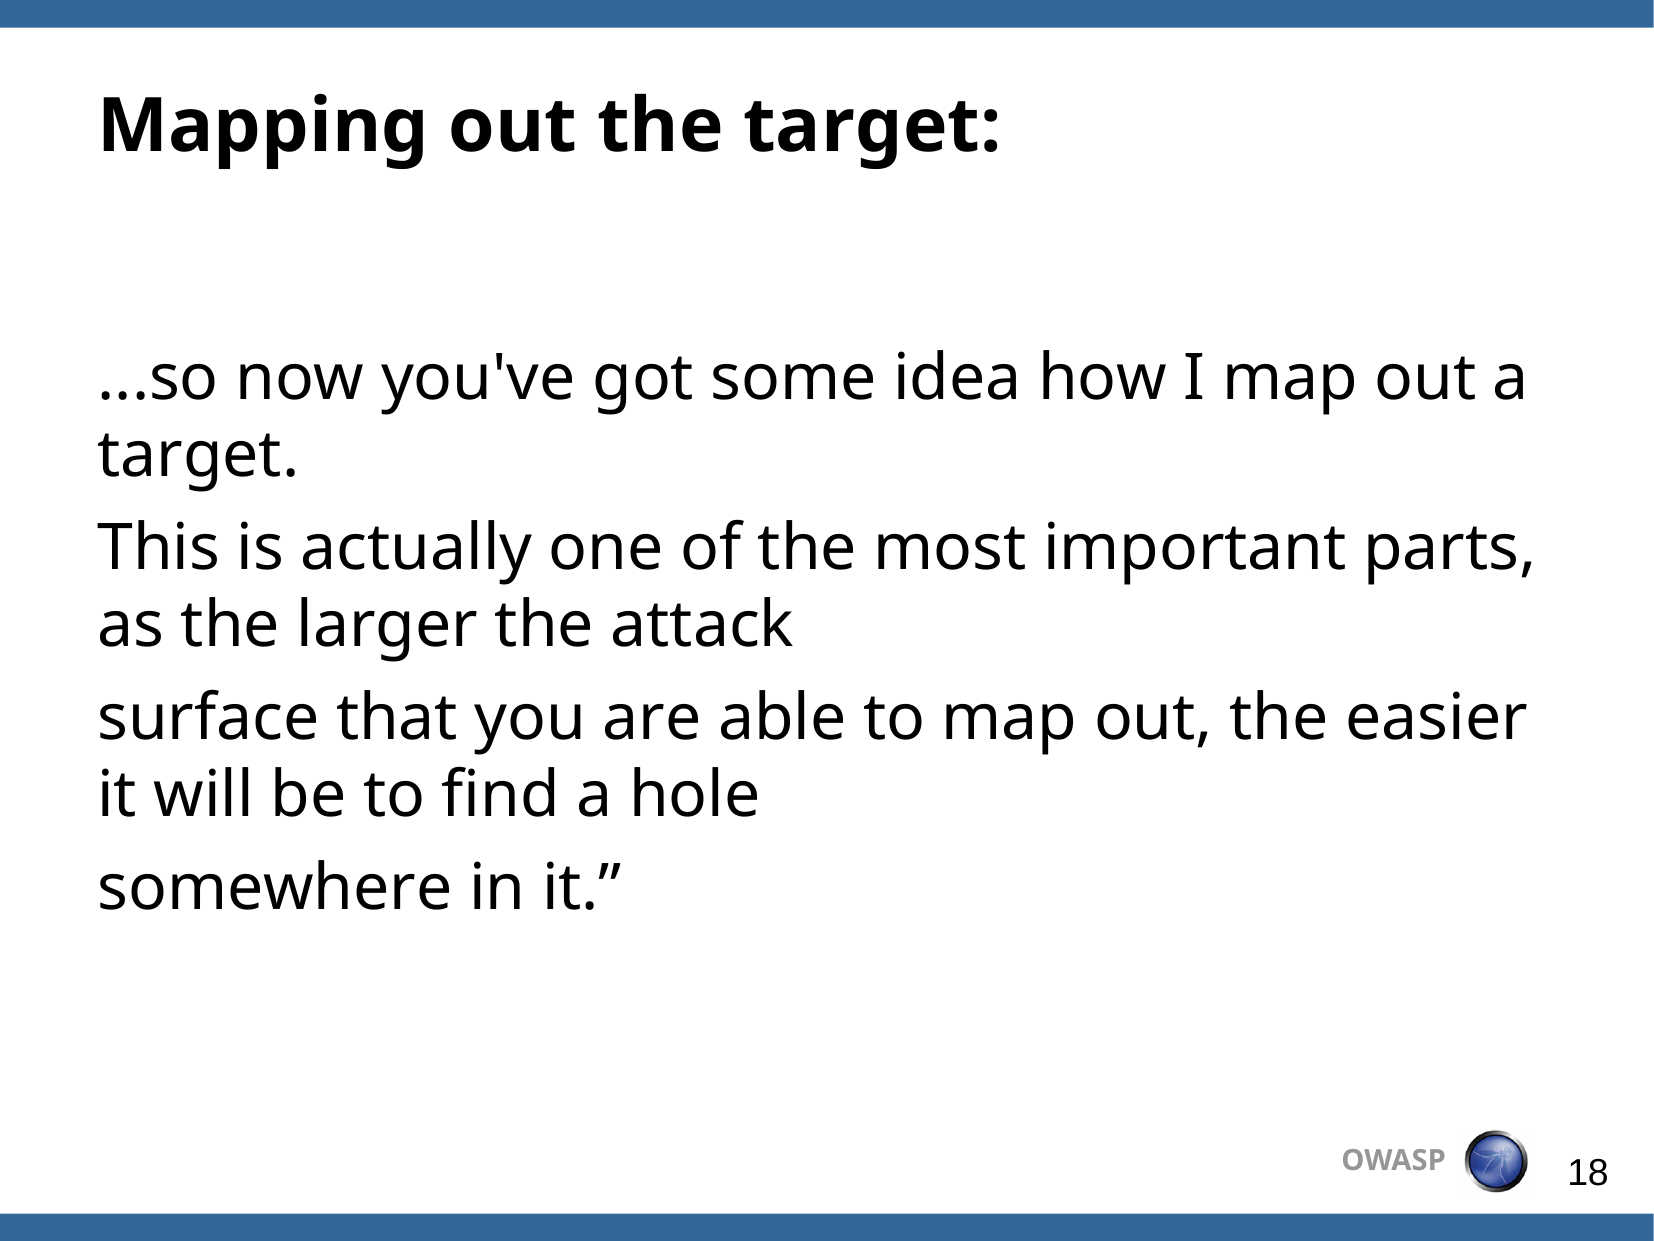

# Mapping out the target:
...so now you've got some idea how I map out a target.
This is actually one of the most important parts, as the larger the attack
surface that you are able to map out, the easier it will be to find a hole
somewhere in it.”
18